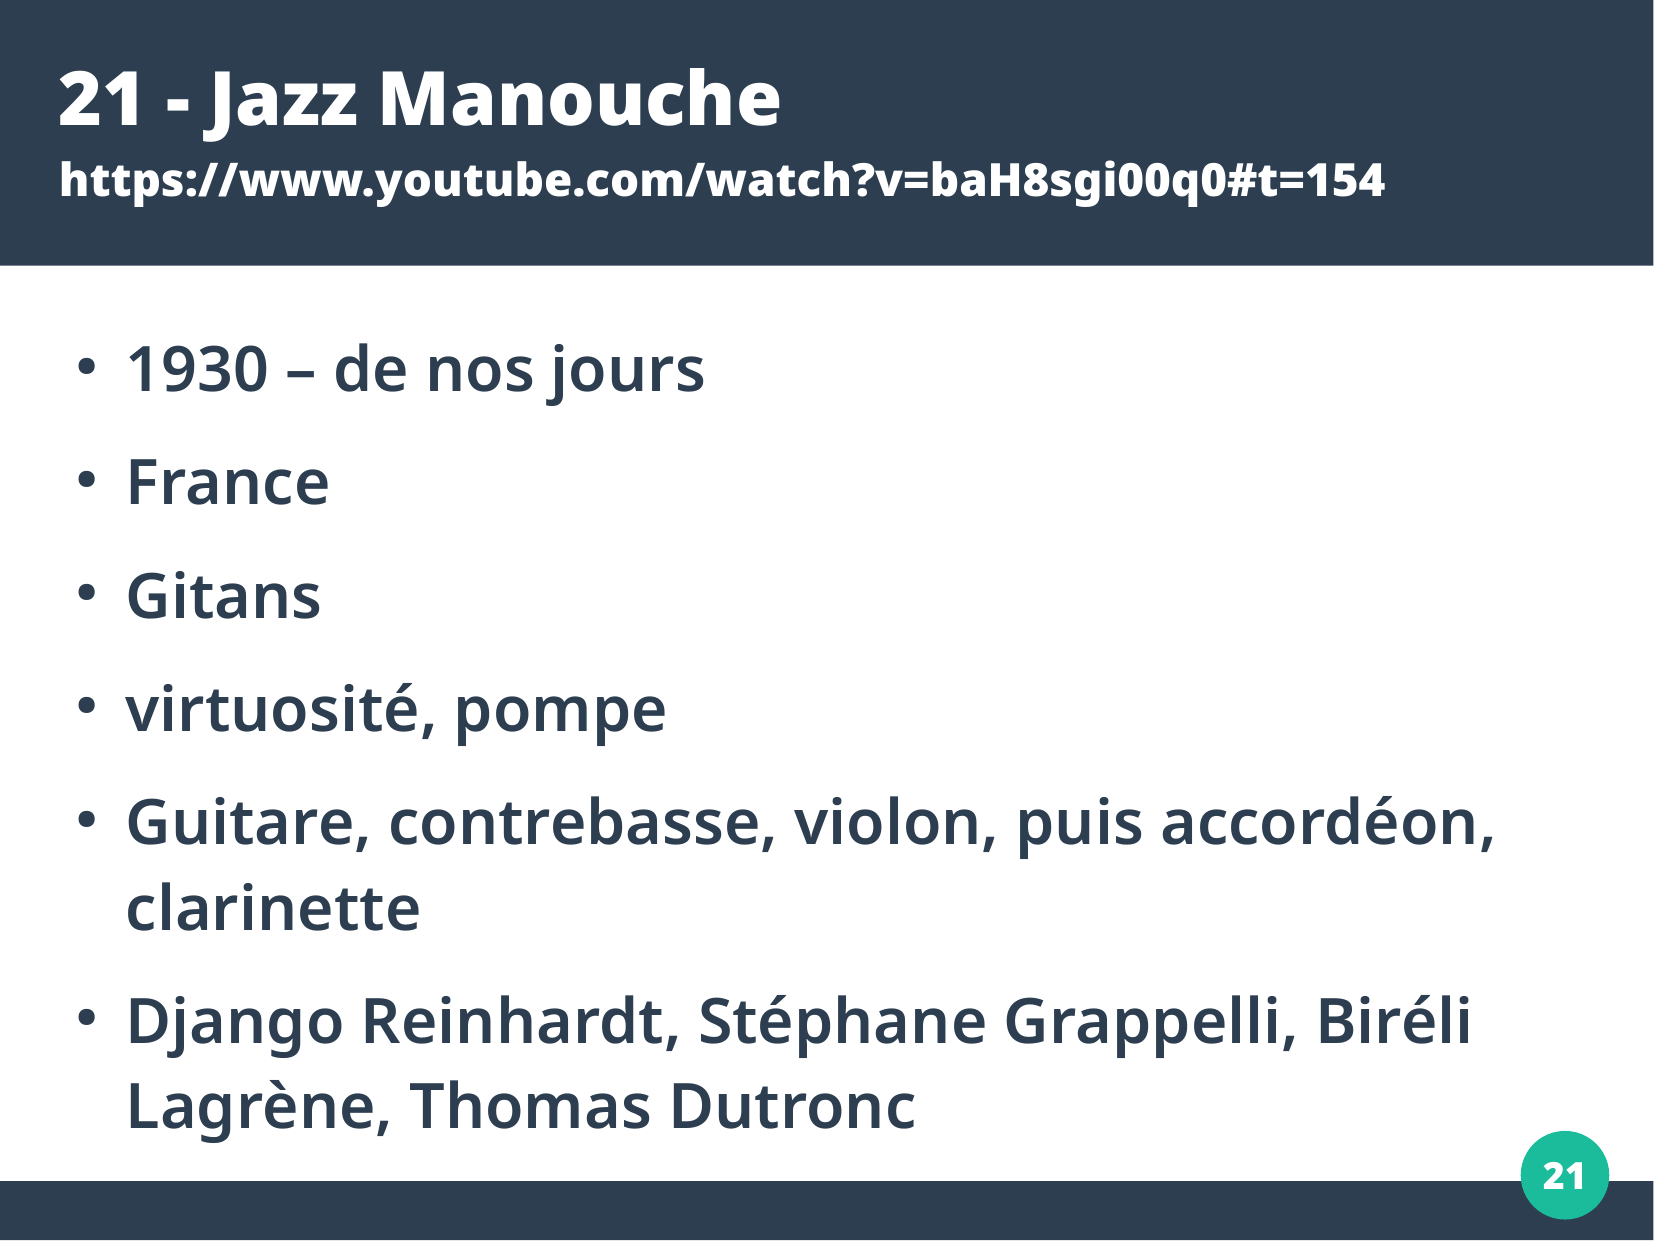

# 21 - Jazz Manouche https://www.youtube.com/watch?v=baH8sgi00q0#t=154
1930 – de nos jours
France
Gitans
virtuosité, pompe
Guitare, contrebasse, violon, puis accordéon, clarinette
Django Reinhardt, Stéphane Grappelli, Biréli Lagrène, Thomas Dutronc
21